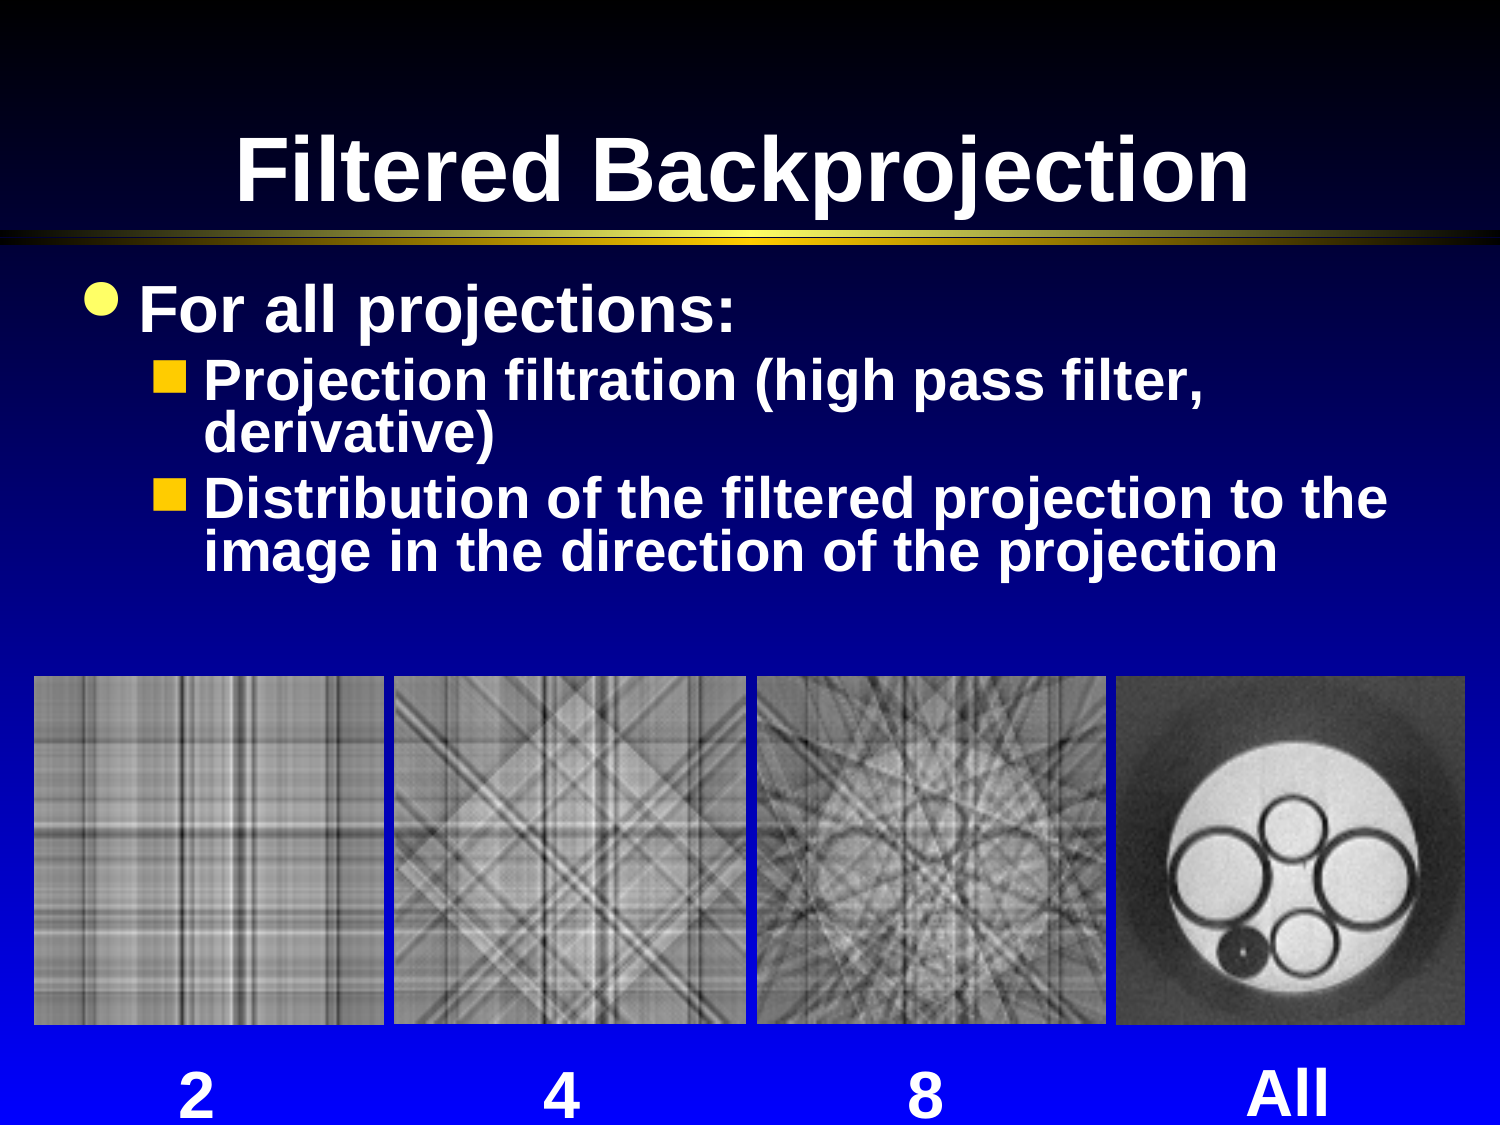

# Filtered Backprojection
For all projections:
Projection filtration (high pass filter, derivative)
Distribution of the filtered projection to the image in the direction of the projection
All
2
4
8